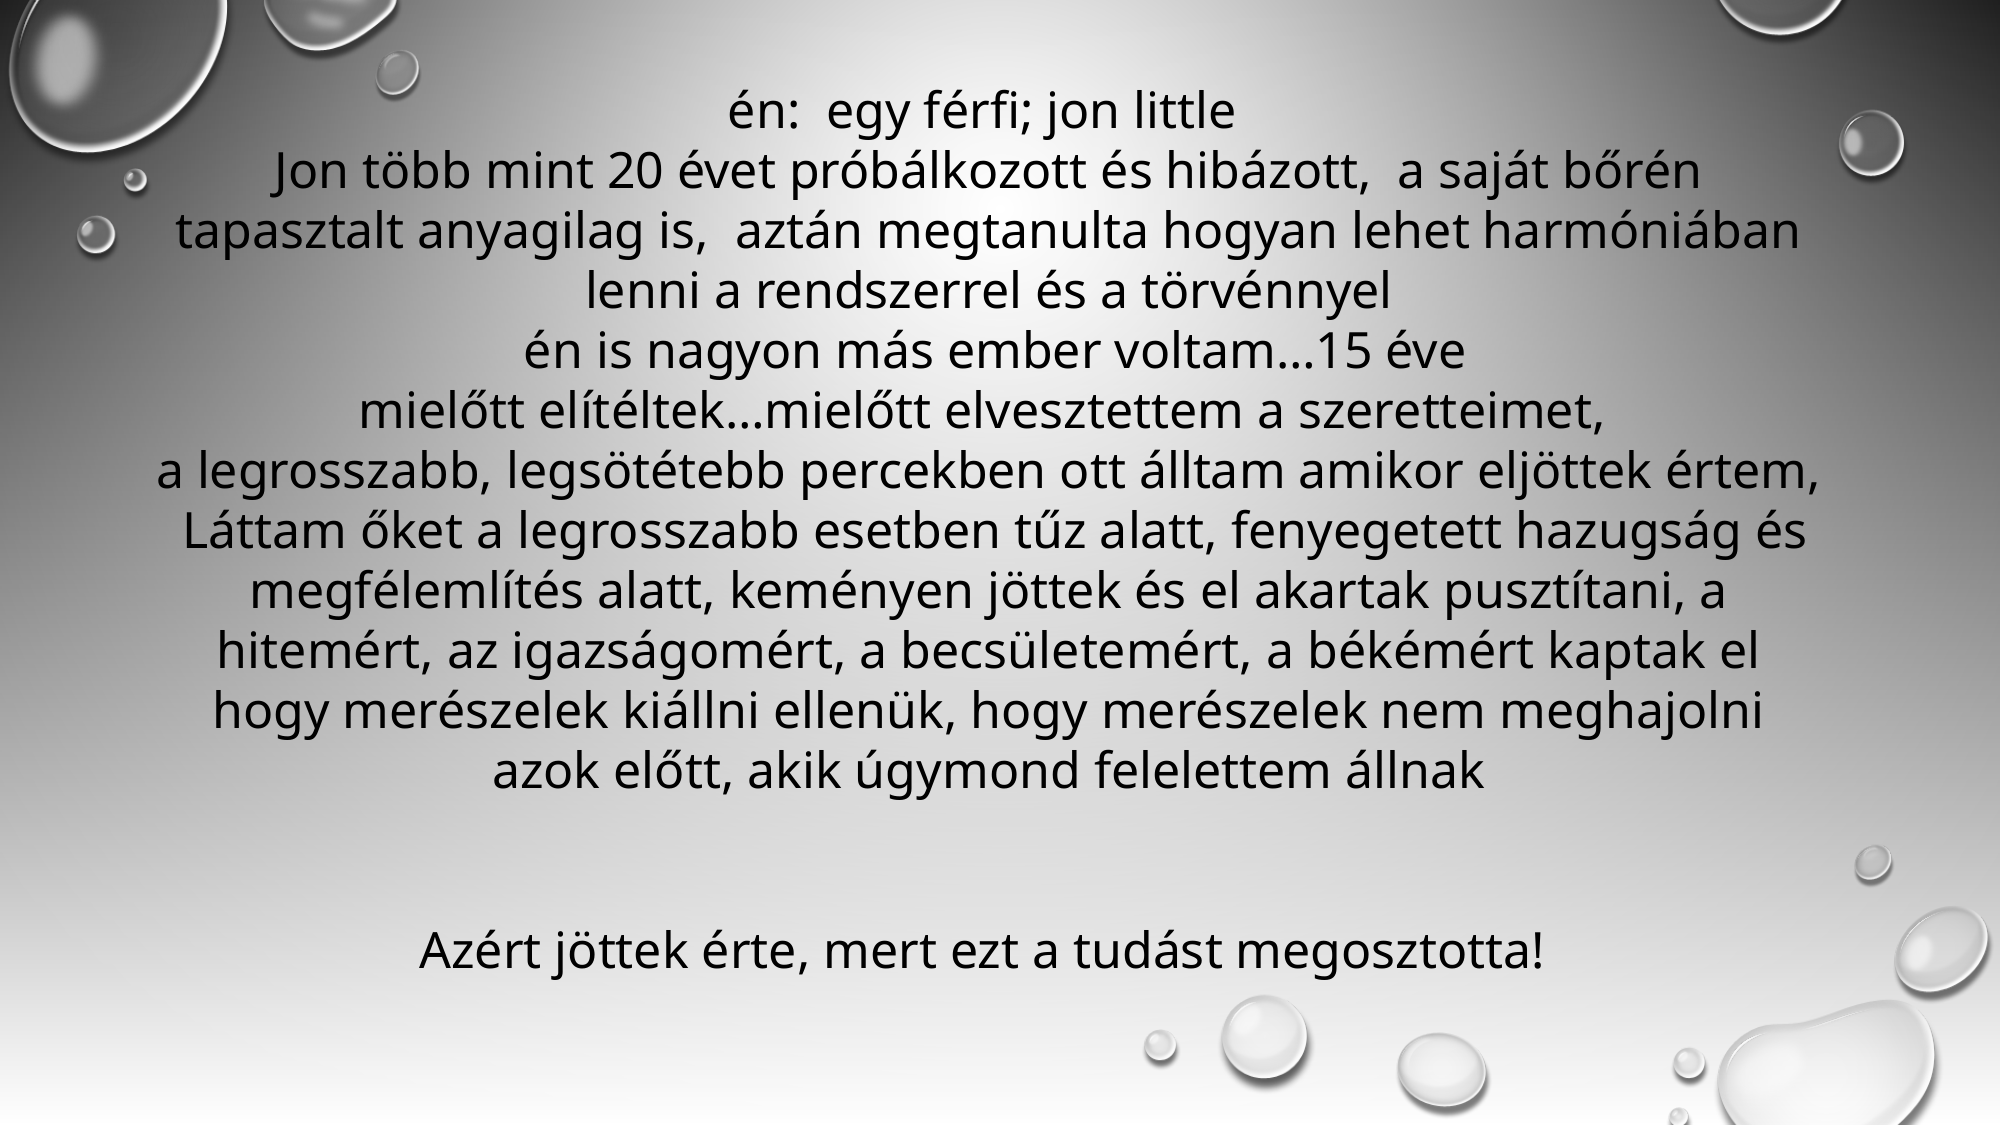

én: egy férfi; jon little
Jon több mint 20 évet próbálkozott és hibázott, a saját bőrén tapasztalt anyagilag is, aztán megtanulta hogyan lehet harmóniában lenni a rendszerrel és a törvénnyel
 én is nagyon más ember voltam…15 éve
mielőtt elítéltek…mielőtt elvesztettem a szeretteimet,
a legrosszabb, legsötétebb percekben ott álltam amikor eljöttek értem,
 Láttam őket a legrosszabb esetben tűz alatt, fenyegetett hazugság és megfélemlítés alatt, keményen jöttek és el akartak pusztítani, a hitemért, az igazságomért, a becsületemért, a békémért kaptak el
hogy merészelek kiállni ellenük, hogy merészelek nem meghajolni azok előtt, akik úgymond felelettem állnak
Azért jöttek érte, mert ezt a tudást megosztotta!